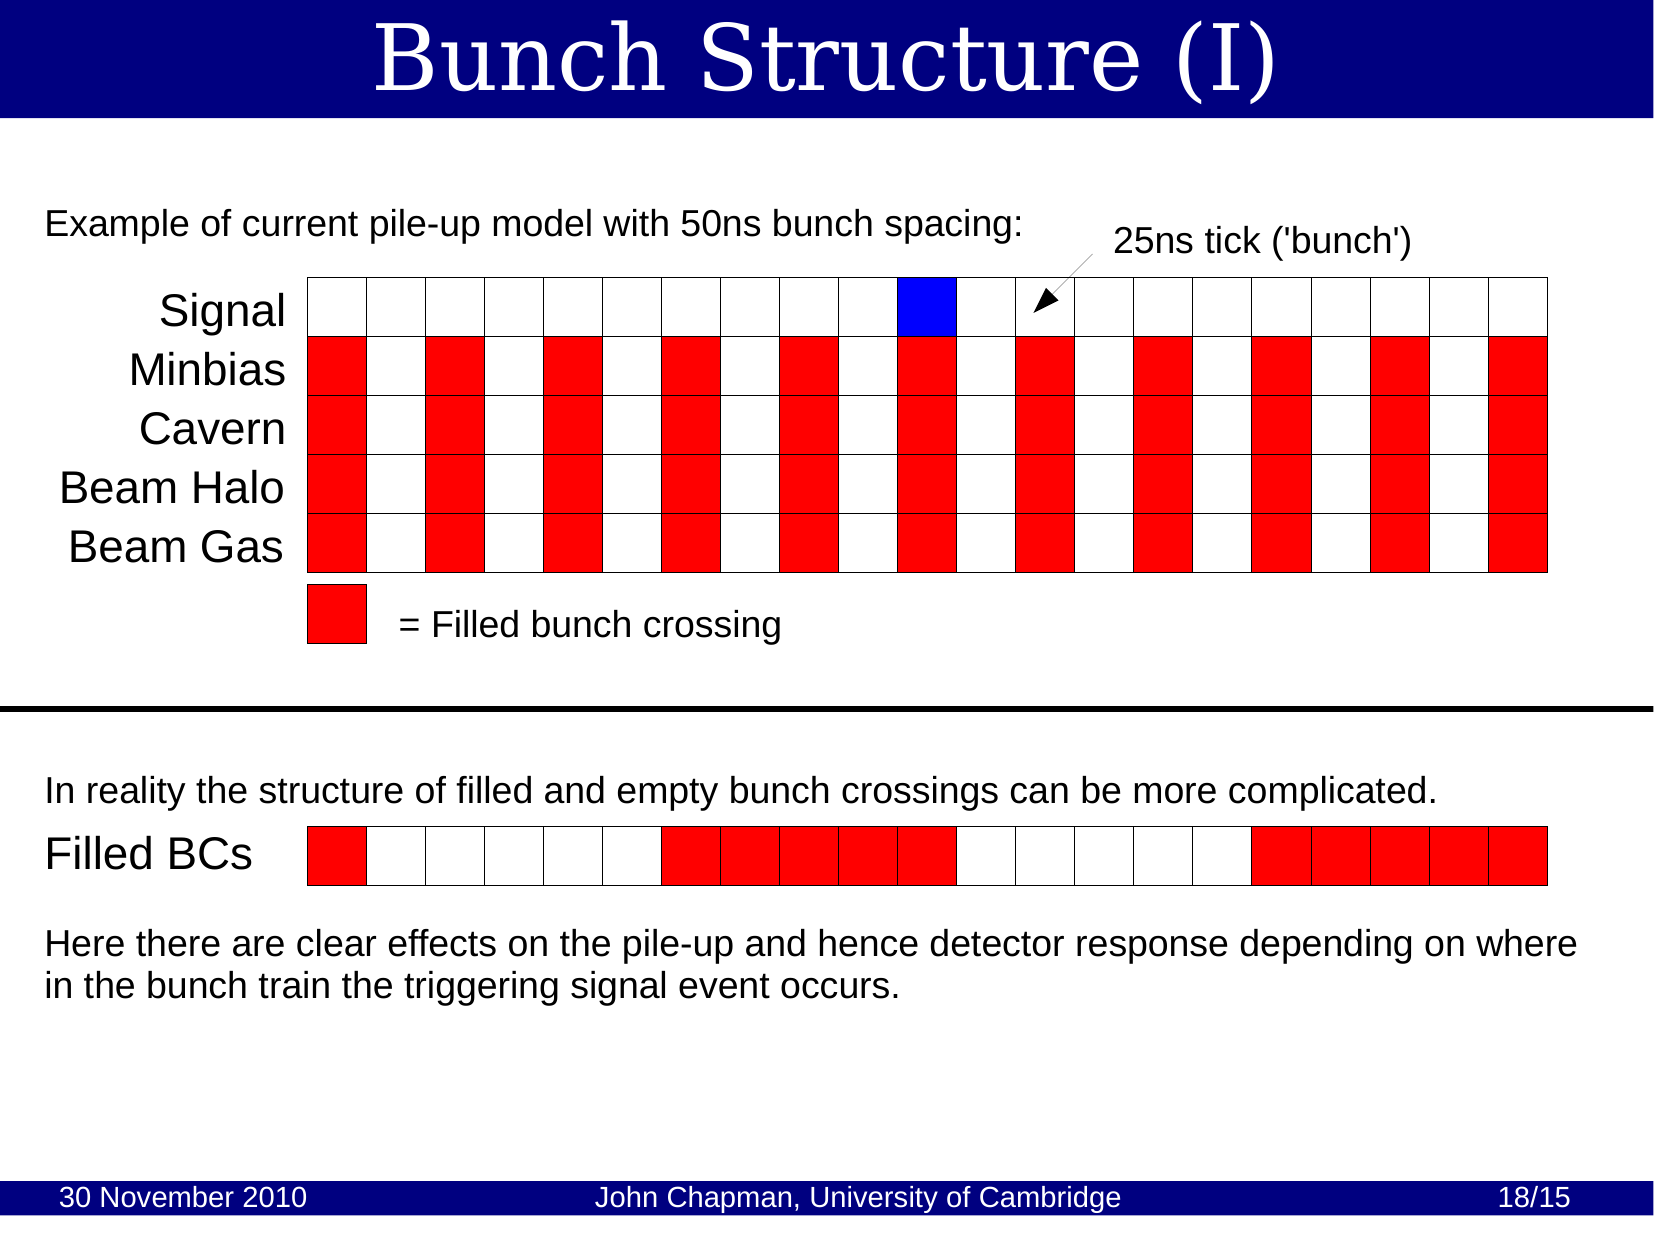

# Bunch Structure (I)
Example of current pile-up model with 50ns bunch spacing:
25ns tick ('bunch')
Signal
Minbias
Cavern
Beam Halo
Beam Gas
= Filled bunch crossing
In reality the structure of filled and empty bunch crossings can be more complicated.
Filled BCs
Here there are clear effects on the pile-up and hence detector response depending on where in the bunch train the triggering signal event occurs.
18